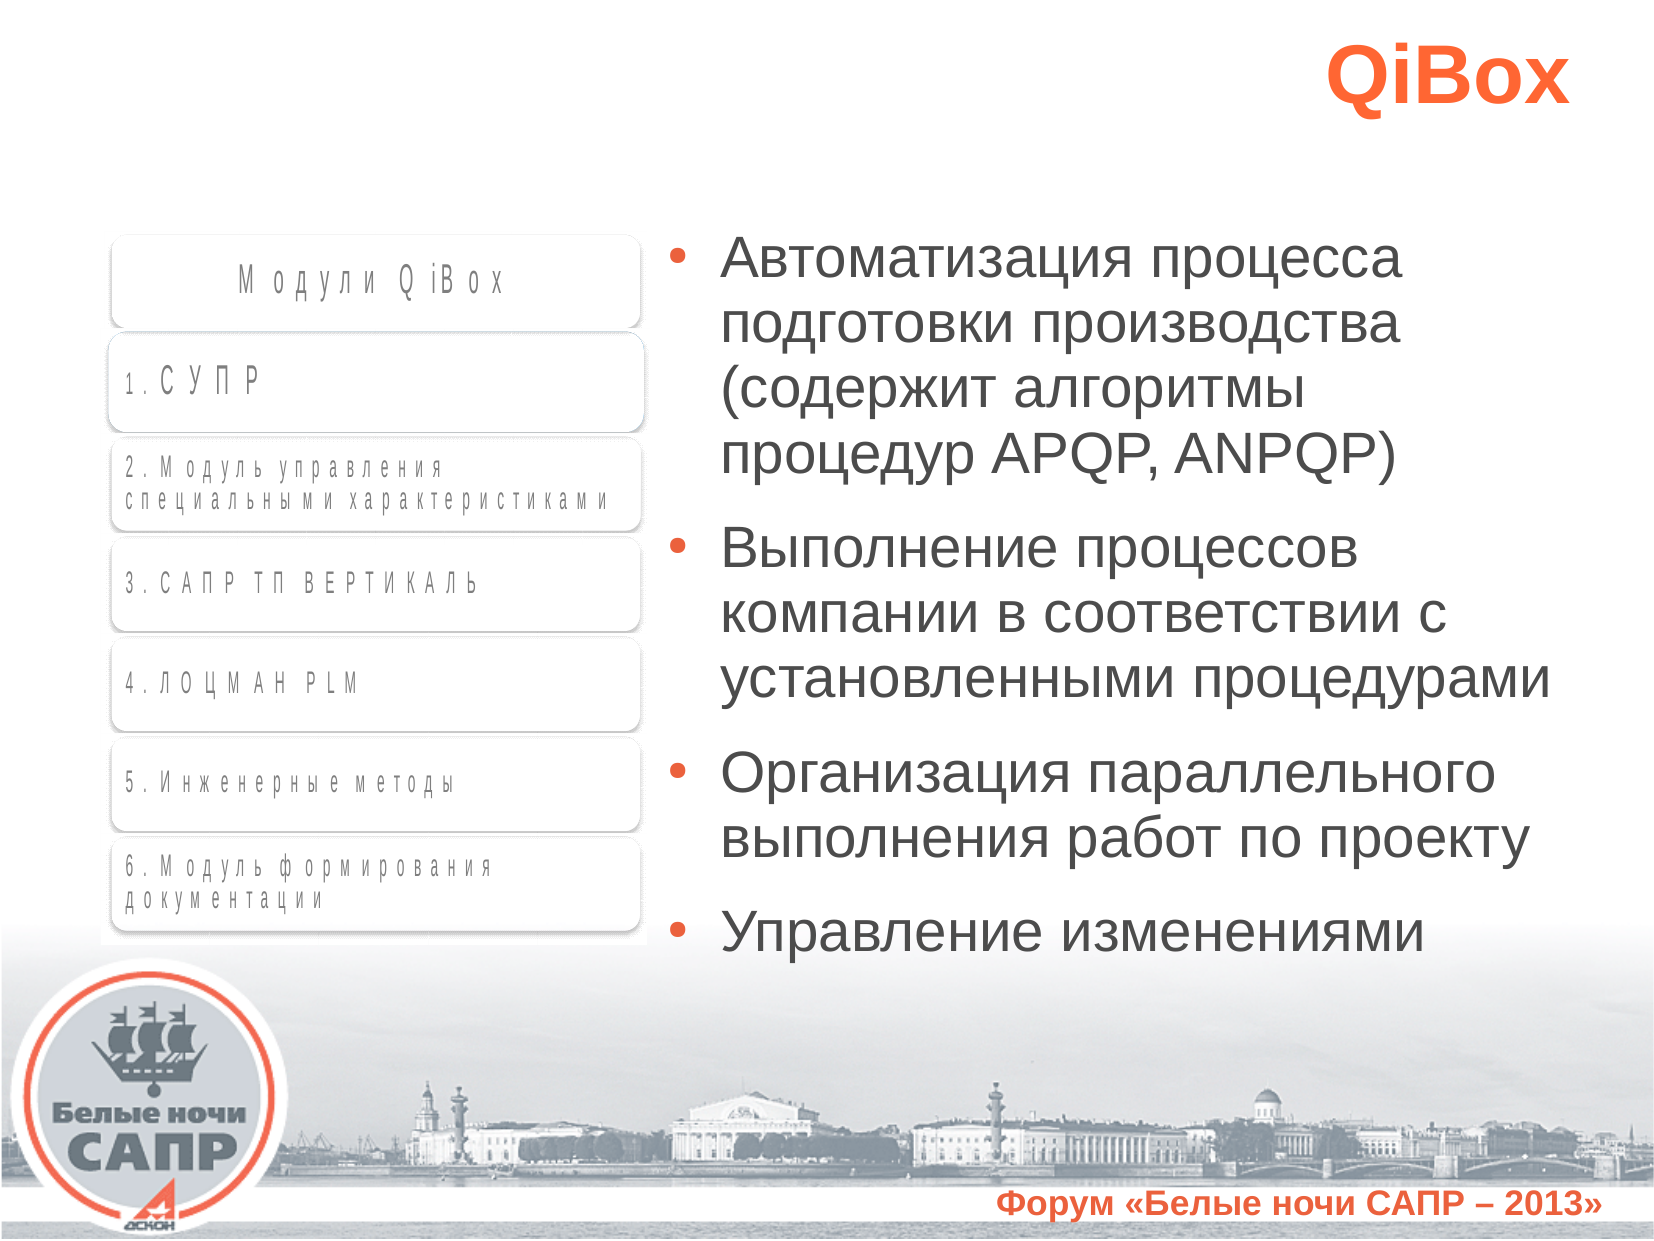

# QiBox
Автоматизация процесса подготовки производства (содержит алгоритмы процедур APQP, ANPQP)
Выполнение процессов компании в соответствии с установленными процедурами
Организация параллельного выполнения работ по проекту
Управление изменениями